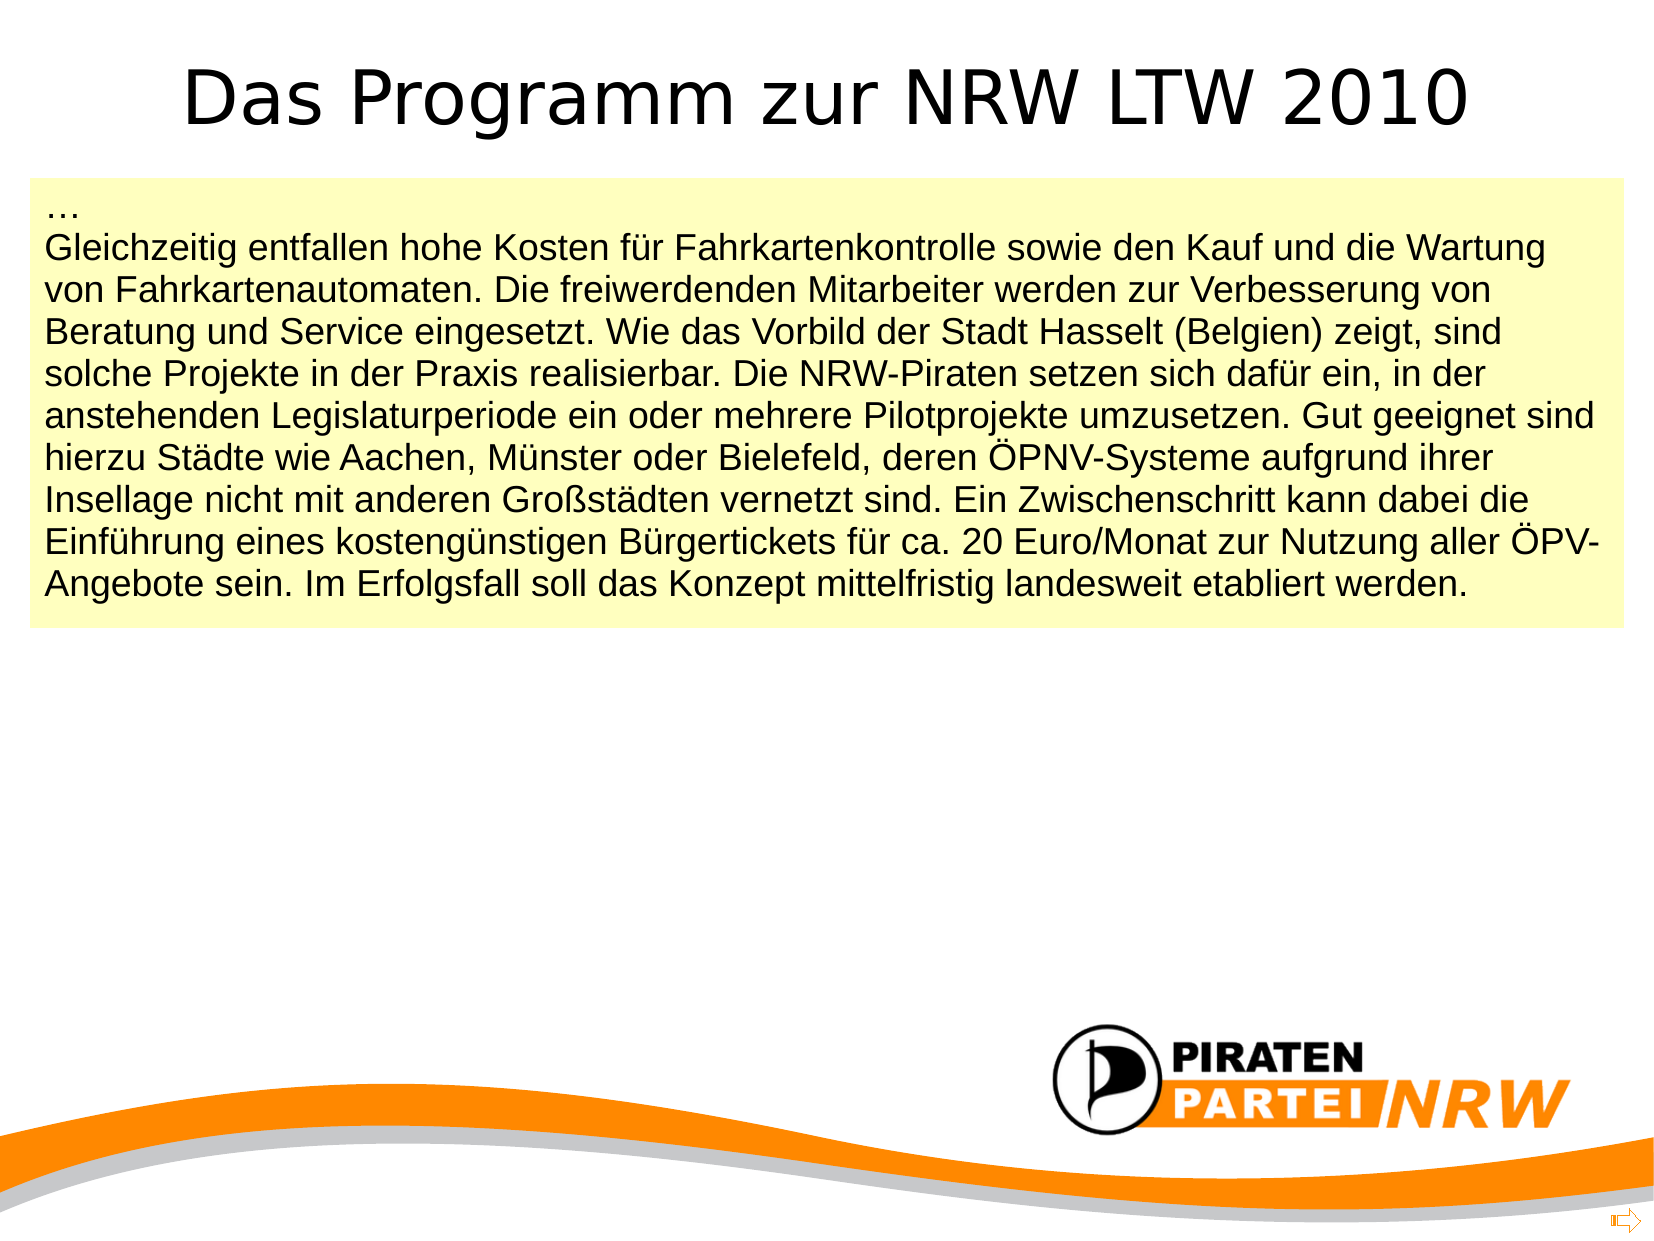

# Das Programm zur NRW LTW 2010
| … Gleichzeitig entfallen hohe Kosten für Fahrkartenkontrolle sowie den Kauf und die Wartung von Fahrkartenautomaten. Die freiwerdenden Mitarbeiter werden zur Verbesserung von Beratung und Service eingesetzt. Wie das Vorbild der Stadt Hasselt (Belgien) zeigt, sind solche Projekte in der Praxis realisierbar. Die NRW-Piraten setzen sich dafür ein, in der anstehenden Legislaturperiode ein oder mehrere Pilotprojekte umzusetzen. Gut geeignet sind hierzu Städte wie Aachen, Münster oder Bielefeld, deren ÖPNV-Systeme aufgrund ihrer Insellage nicht mit anderen Großstädten vernetzt sind. Ein Zwischenschritt kann dabei die Einführung eines kostengünstigen Bürgertickets für ca. 20 Euro/Monat zur Nutzung aller ÖPV-Angebote sein. Im Erfolgsfall soll das Konzept mittelfristig landesweit etabliert werden. |
| --- |